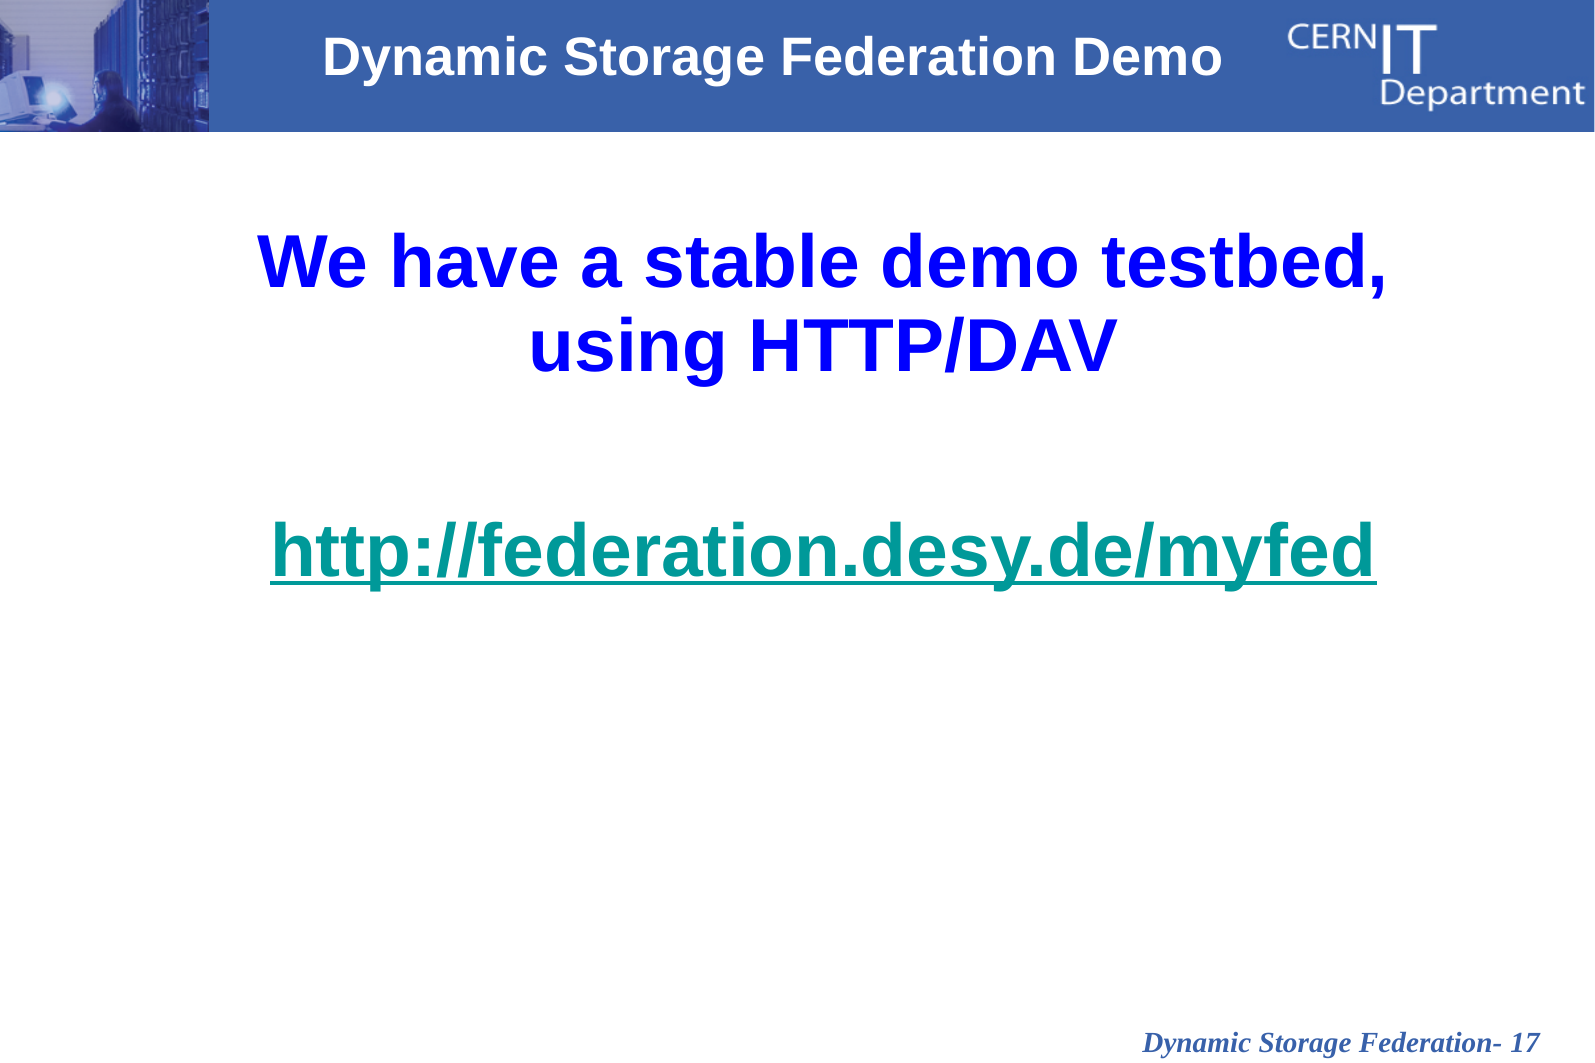

Dynamic Storage Federation Demo
# We have a stable demo testbed, using HTTP/DAV
http://federation.desy.de/myfed